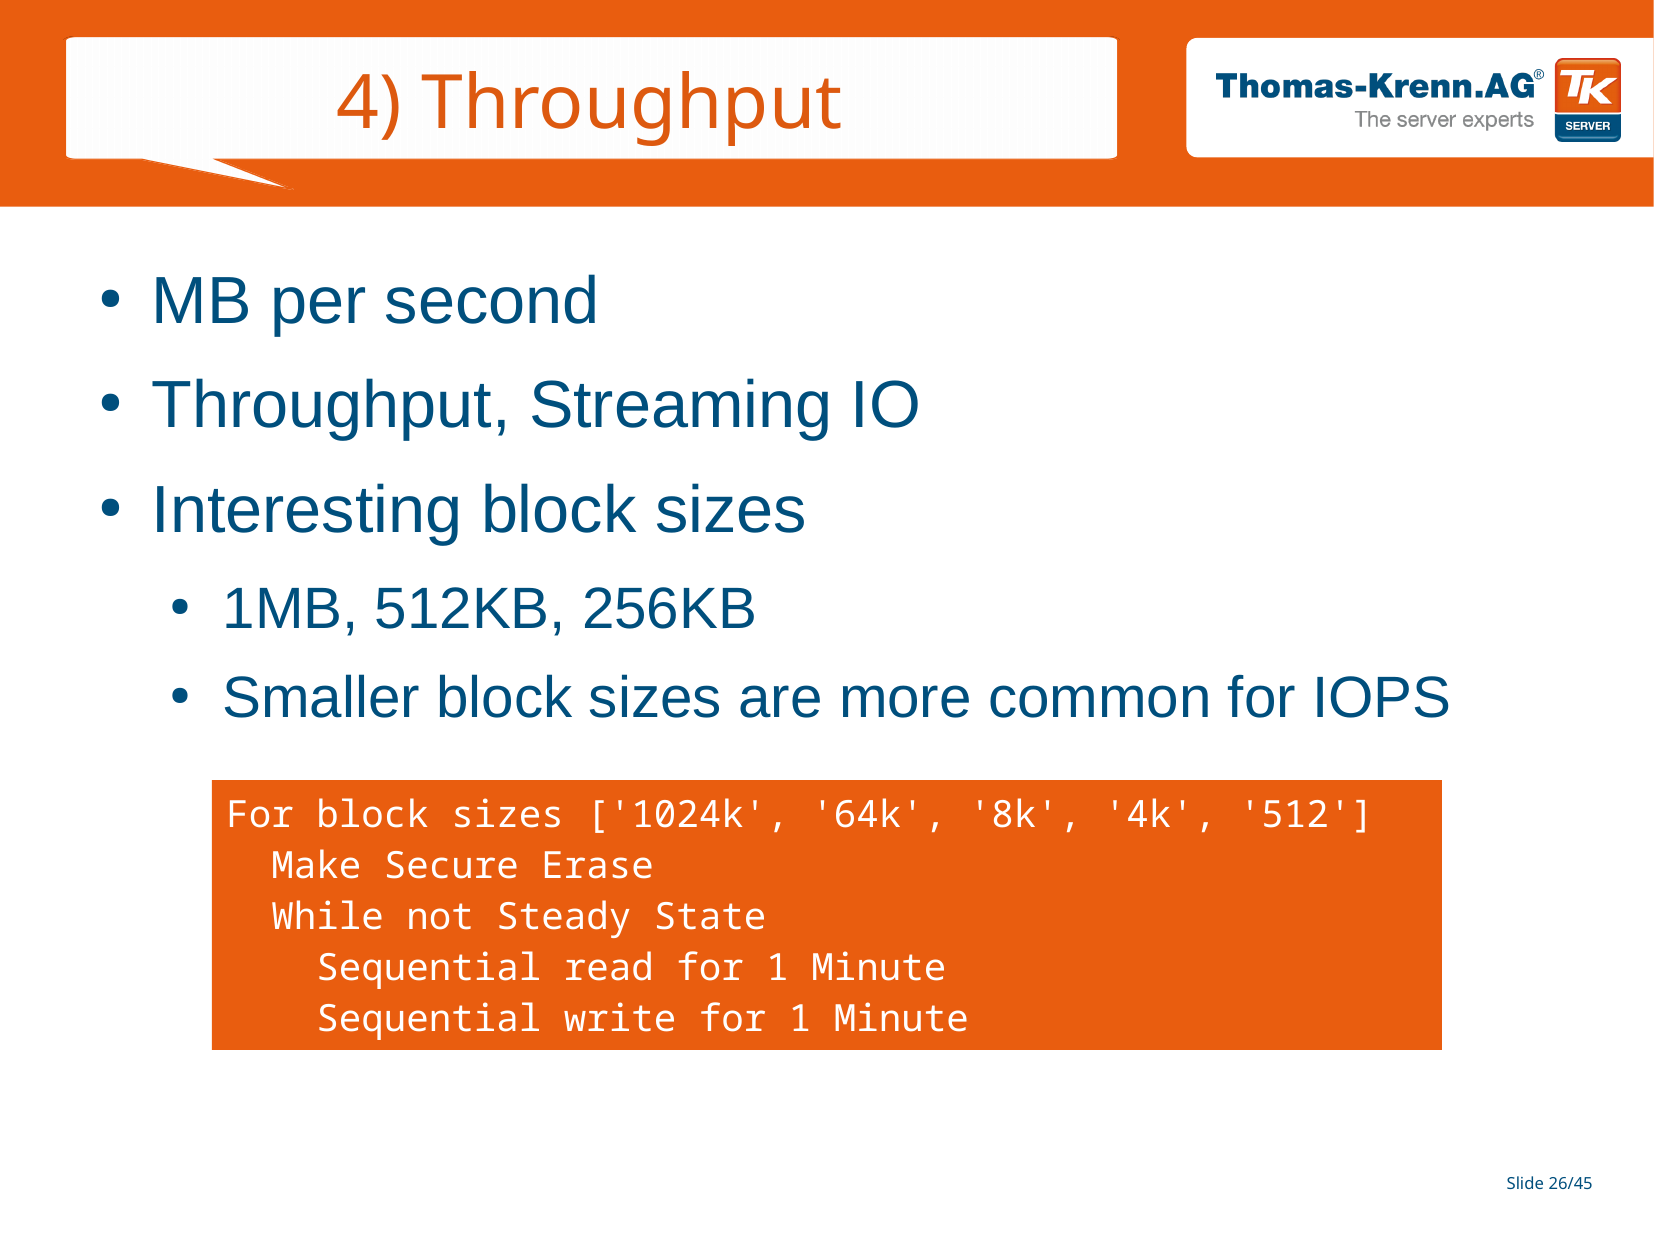

# 4) Throughput
MB per second
Throughput, Streaming IO
Interesting block sizes
1MB, 512KB, 256KB
Smaller block sizes are more common for IOPS
For block sizes ['1024k', '64k', '8k', '4k', '512']
 Make Secure Erase
 While not Steady State
 Sequential read for 1 Minute
 Sequential write for 1 Minute